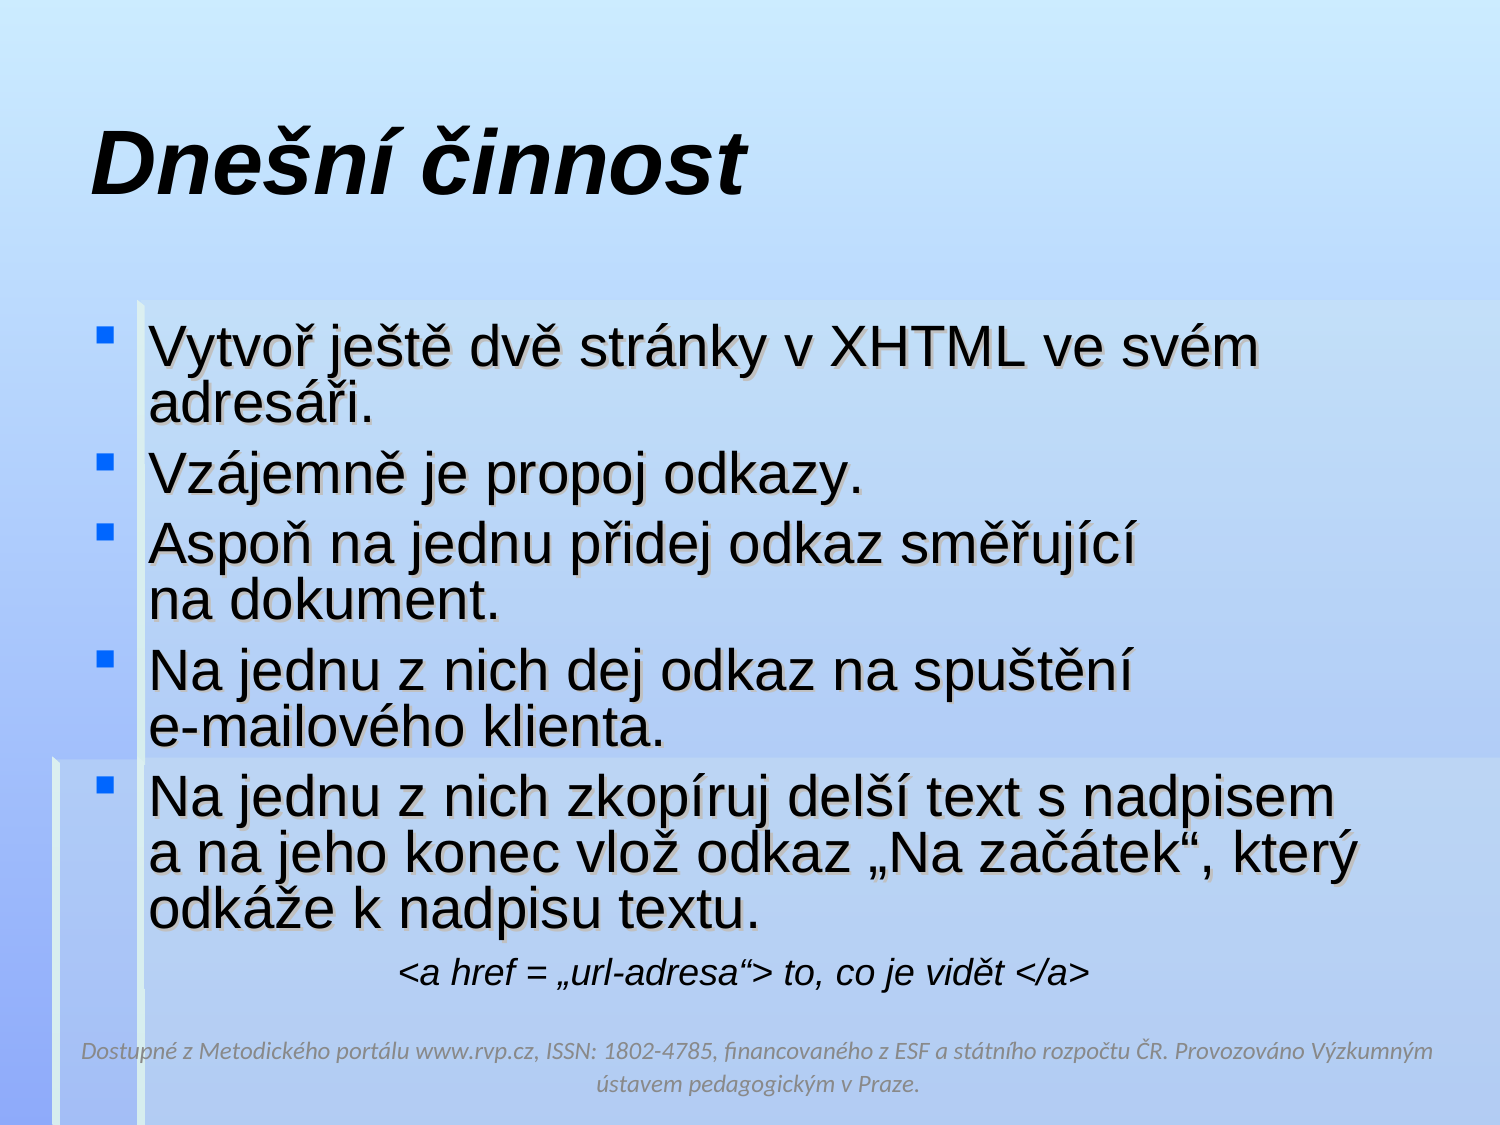

# Dnešní činnost
Vytvoř ještě dvě stránky v XHTML ve svém adresáři.
Vzájemně je propoj odkazy.
Aspoň na jednu přidej odkaz směřující
na dokument.
Na jednu z nich dej odkaz na spuštění
e-mailového klienta.
Na jednu z nich zkopíruj delší text s nadpisem a na jeho konec vlož odkaz „Na začátek“, který odkáže k nadpisu textu.
<a href = „url-adresa“> to, co je vidět </a>
Dostupné z Metodického portálu www.rvp.cz, ISSN: 1802-4785, financovaného z ESF a státního rozpočtu ČR. Provozováno Výzkumným ústavem pedagogickým v Praze.